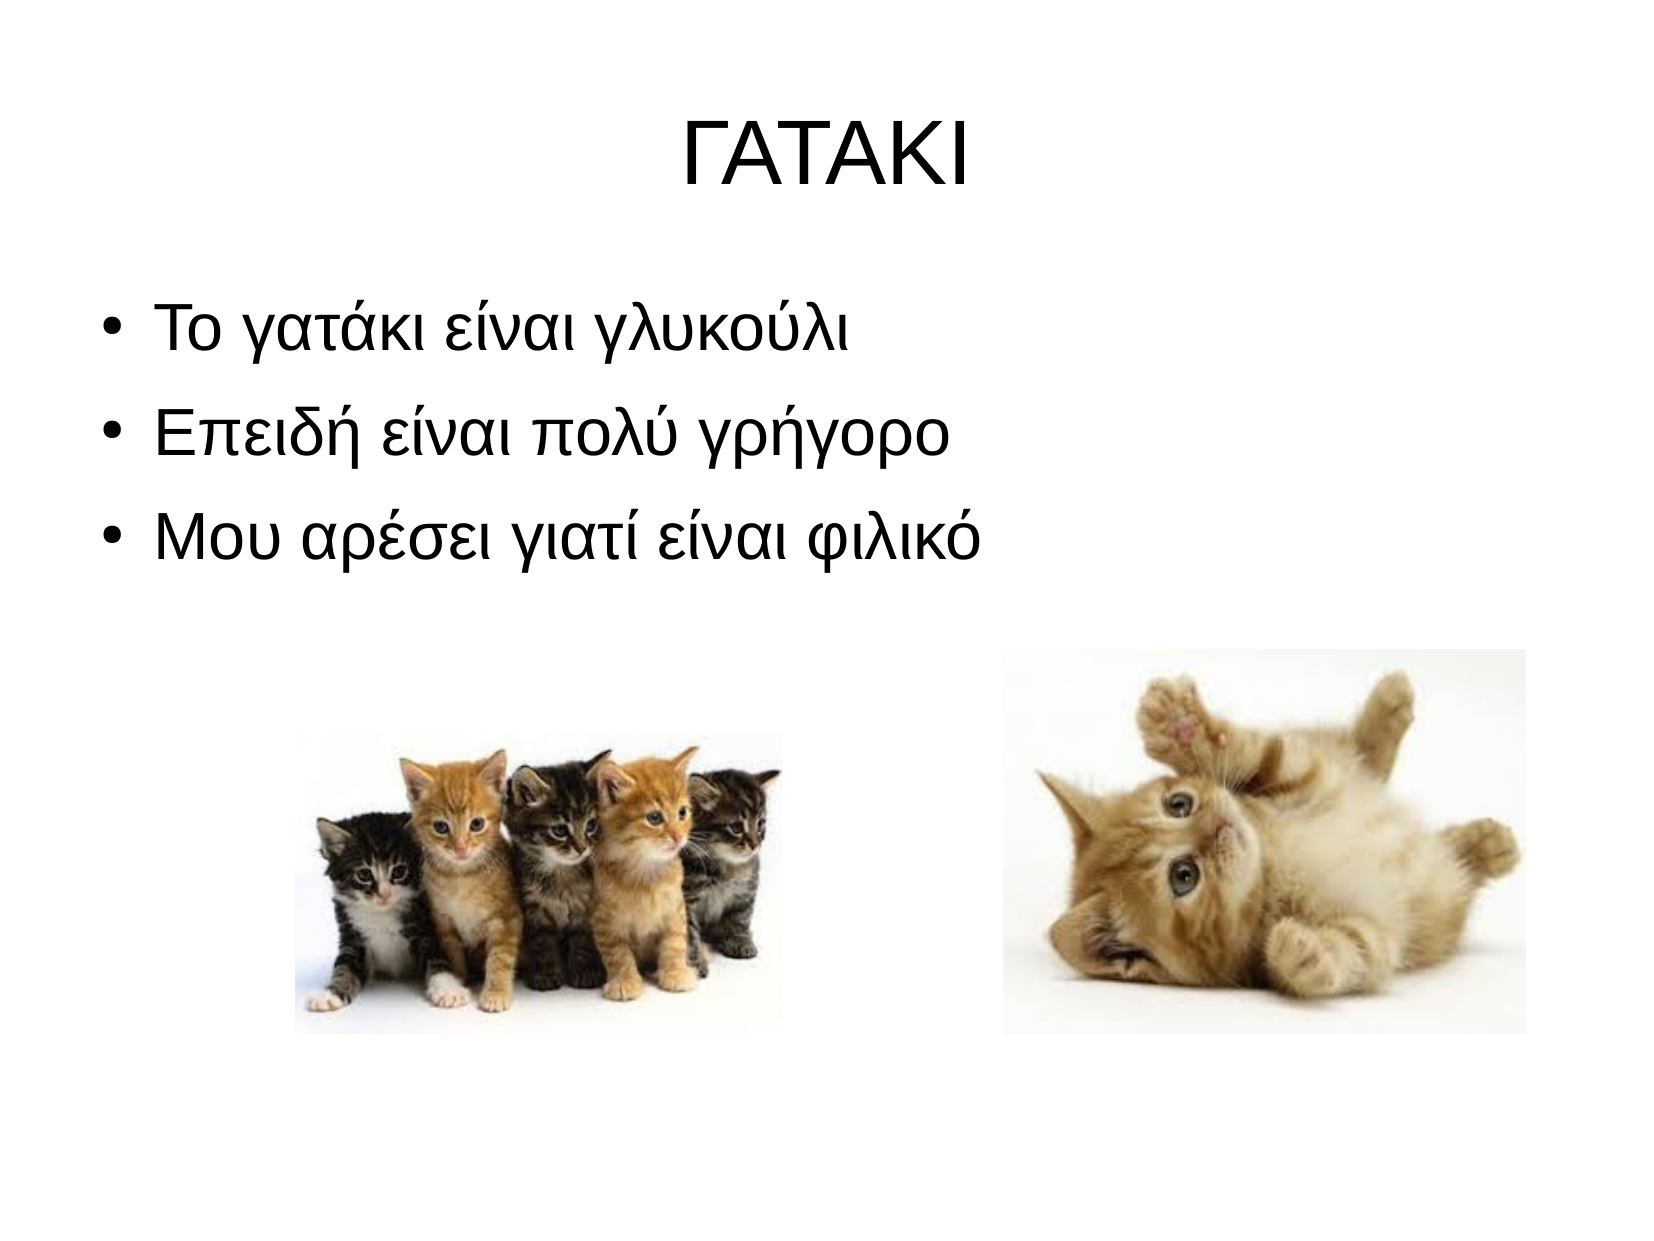

# ΓΑΤΑΚΙ
Το γατάκι είναι γλυκούλι
Επειδή είναι πολύ γρήγορο
Μου αρέσει γιατί είναι φιλικό